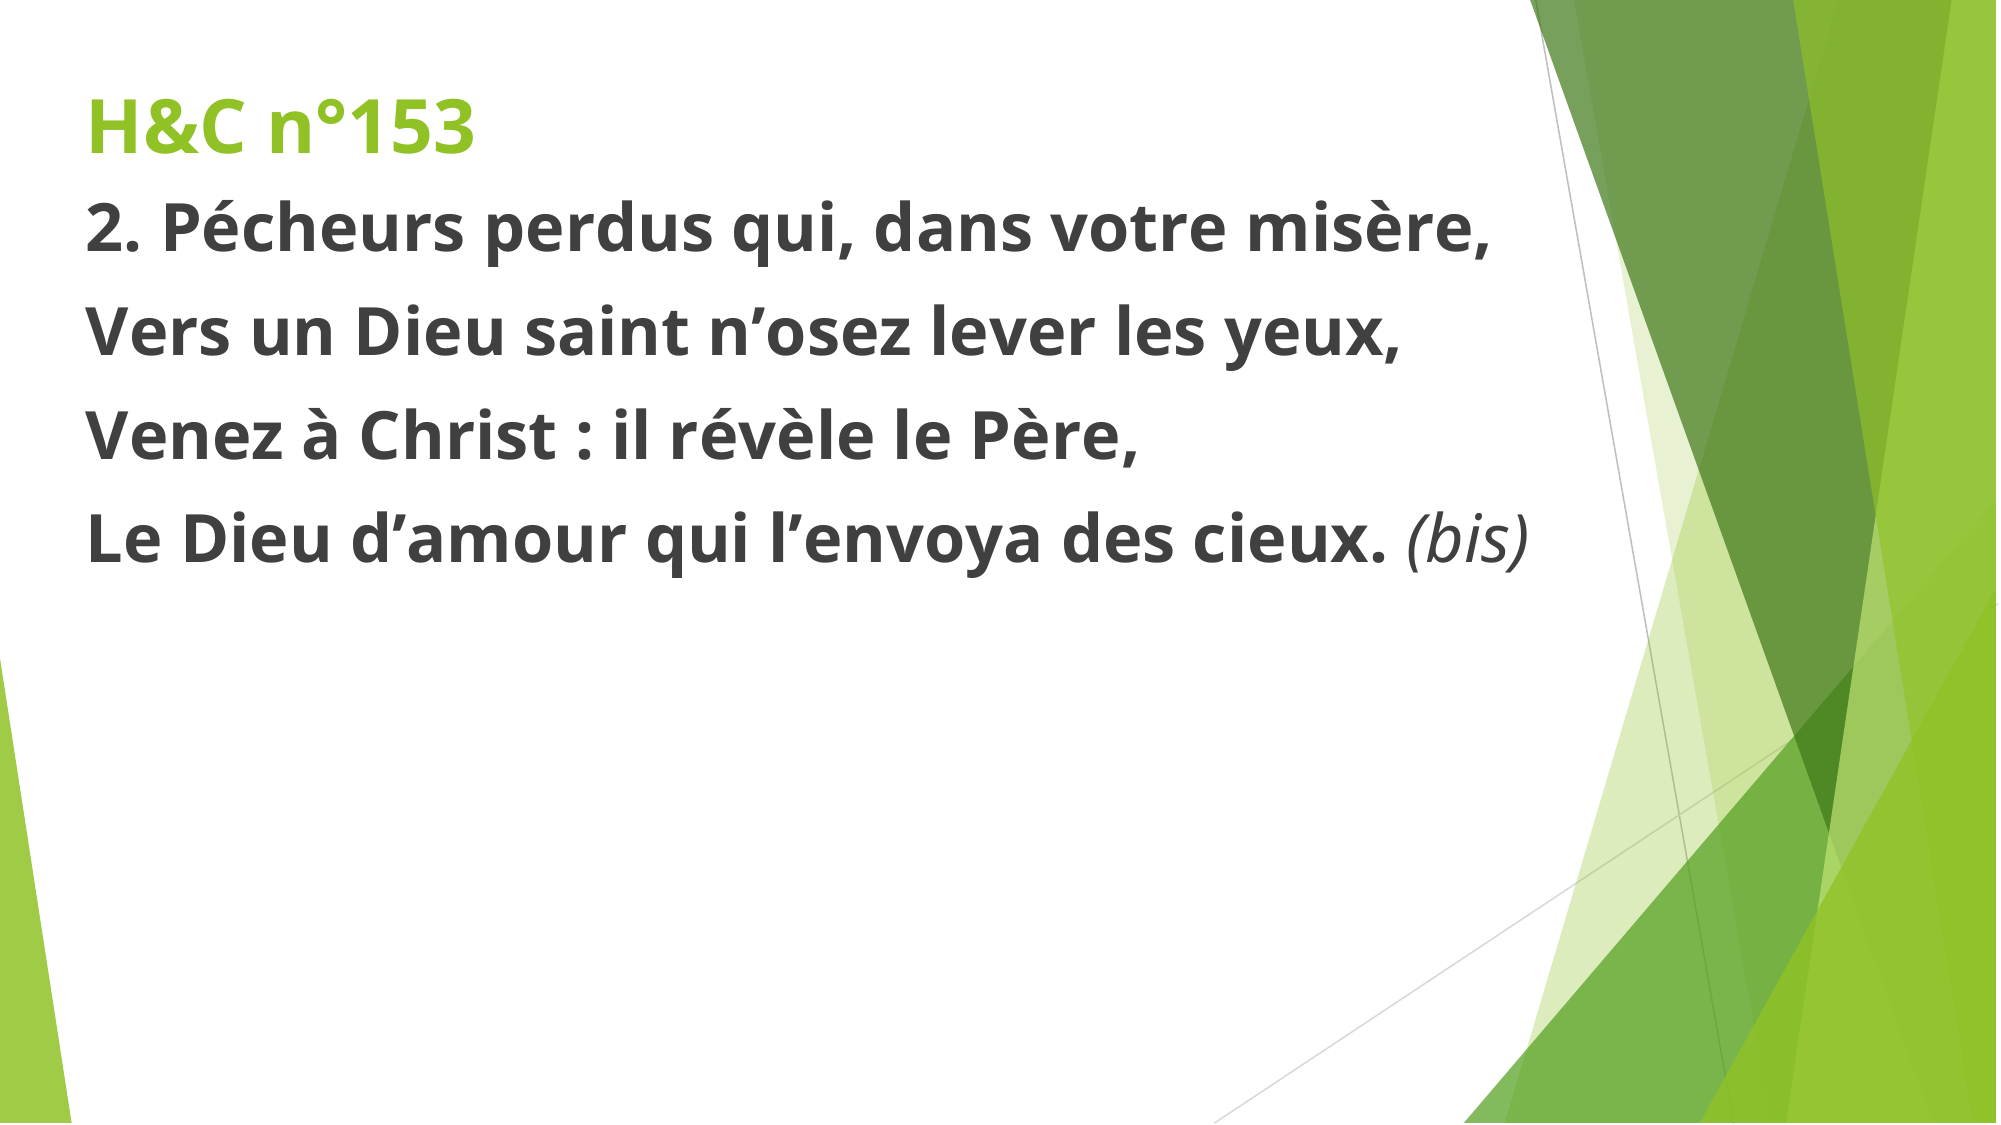

H&C n°153
2. Pécheurs perdus qui, dans votre misère,
Vers un Dieu saint n’osez lever les yeux,
Venez à Christ : il révèle le Père,
Le Dieu d’amour qui l’envoya des cieux. (bis)